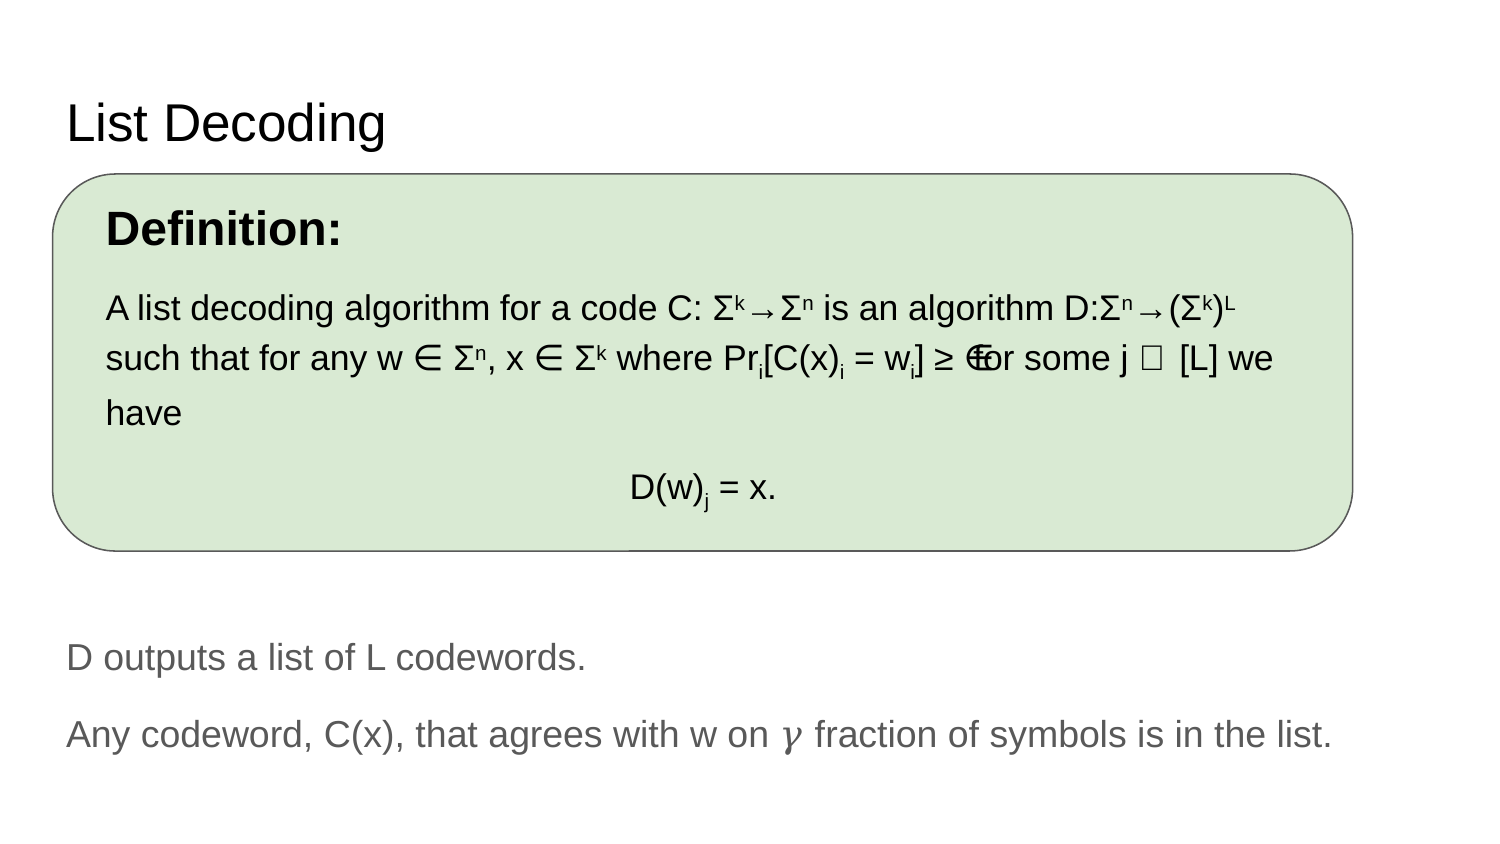

# List Decoding
Definition:
A list decoding algorithm for a code C: Σk→Σn is an algorithm D:Σn→(Σk)L such that for any w ∈ Σn, x ∈ Σk where Pri[C(x)i = wi] ≥ 𝛾 for some j ∈ [L] we have
D(w)j = x.
D outputs a list of L codewords.
Any codeword, C(x), that agrees with w on 𝛾 fraction of symbols is in the list.